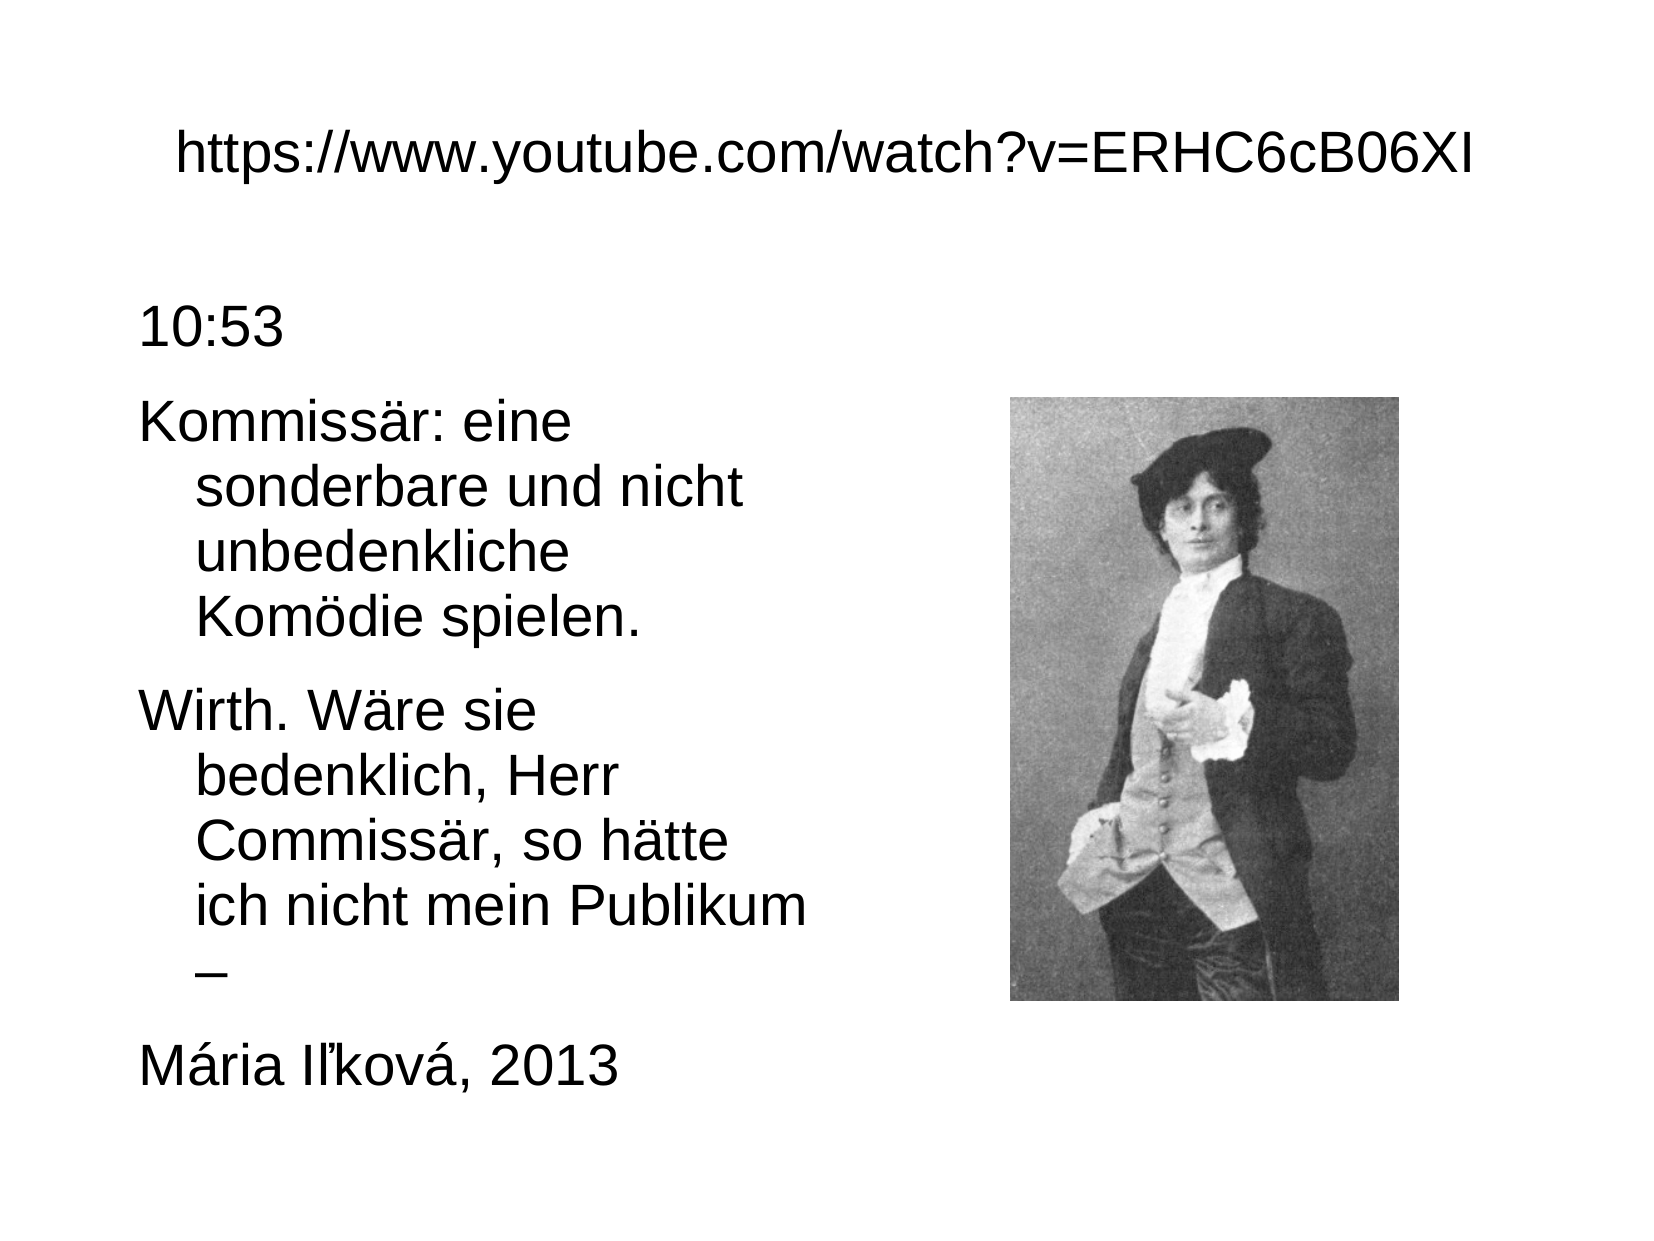

# https://www.youtube.com/watch?v=ERHC6cB06XI
10:53
Kommissär: eine sonderbare und nicht unbedenkliche Komödie spielen.
Wirth. Wäre sie bedenklich, Herr Commissär, so hätte ich nicht mein Publikum –
Mária Iľková, 2013